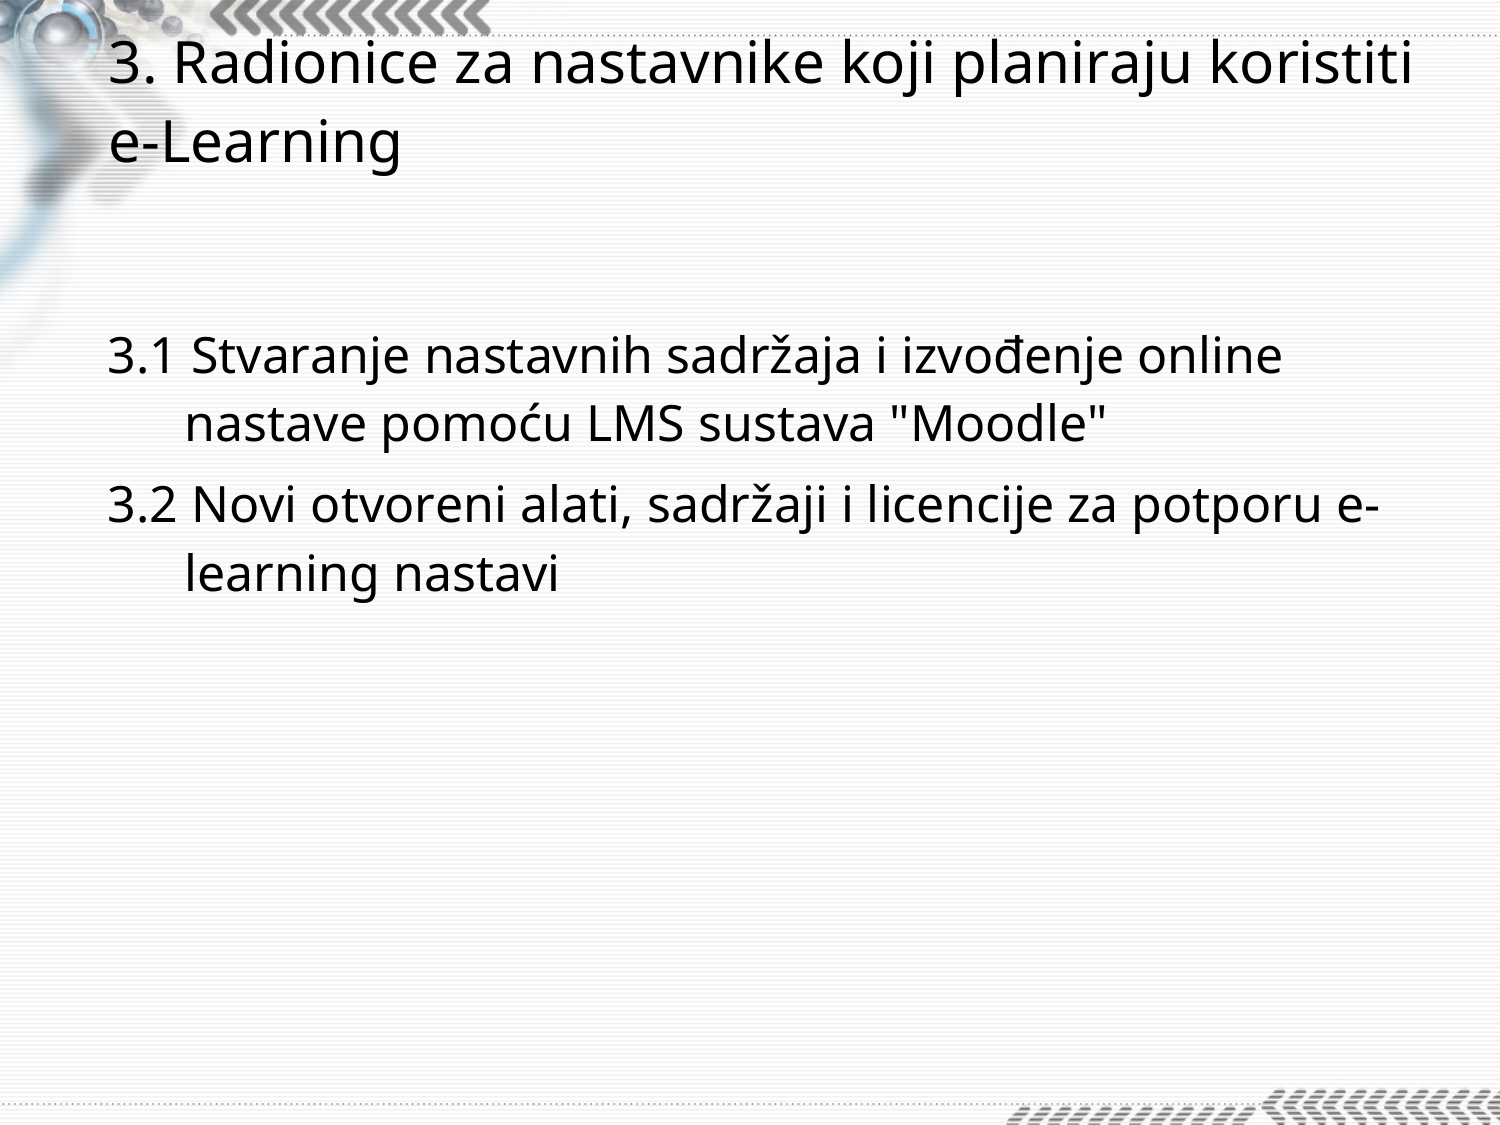

# 3. Radionice za nastavnike koji planiraju koristiti e-Learning
3.1 Stvaranje nastavnih sadržaja i izvođenje online nastave pomoću LMS sustava "Moodle"
3.2 Novi otvoreni alati, sadržaji i licencije za potporu e-learning nastavi